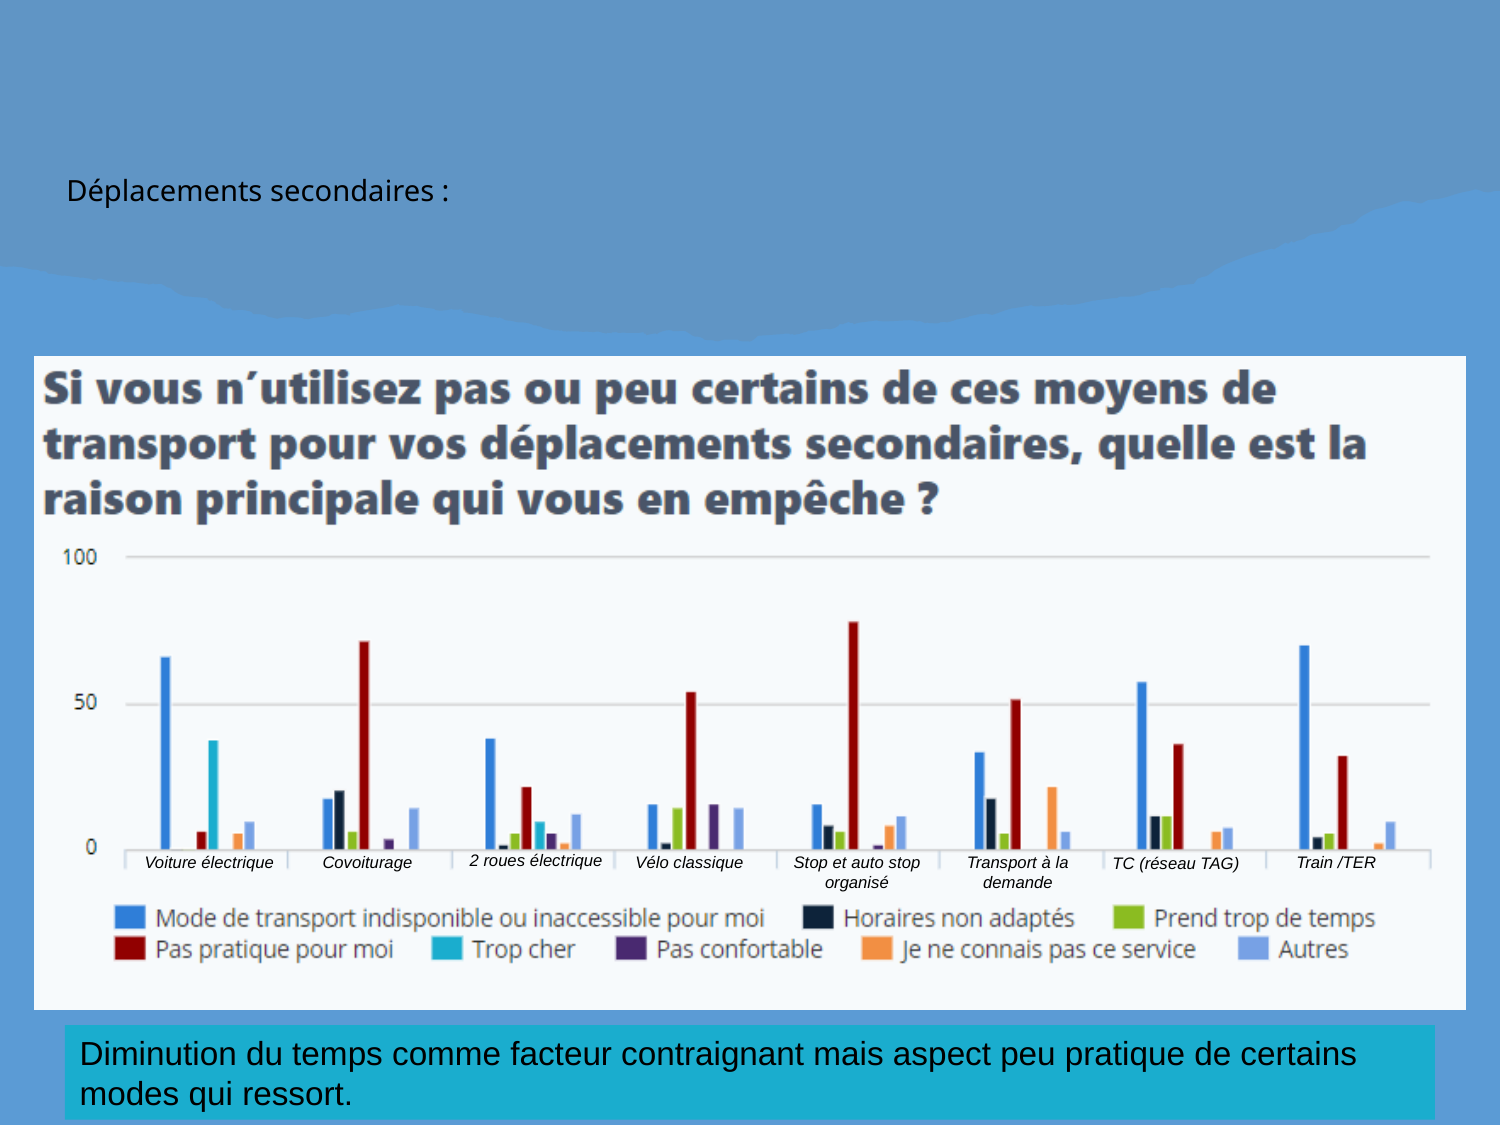

Déplacements secondaires :
2 roues électrique
Voiture électrique
Covoiturage
Vélo classique
Stop et auto stop organisé
Transport à la demande
Train /TER
TC (réseau TAG)
Diminution du temps comme facteur contraignant mais aspect peu pratique de certains modes qui ressort.